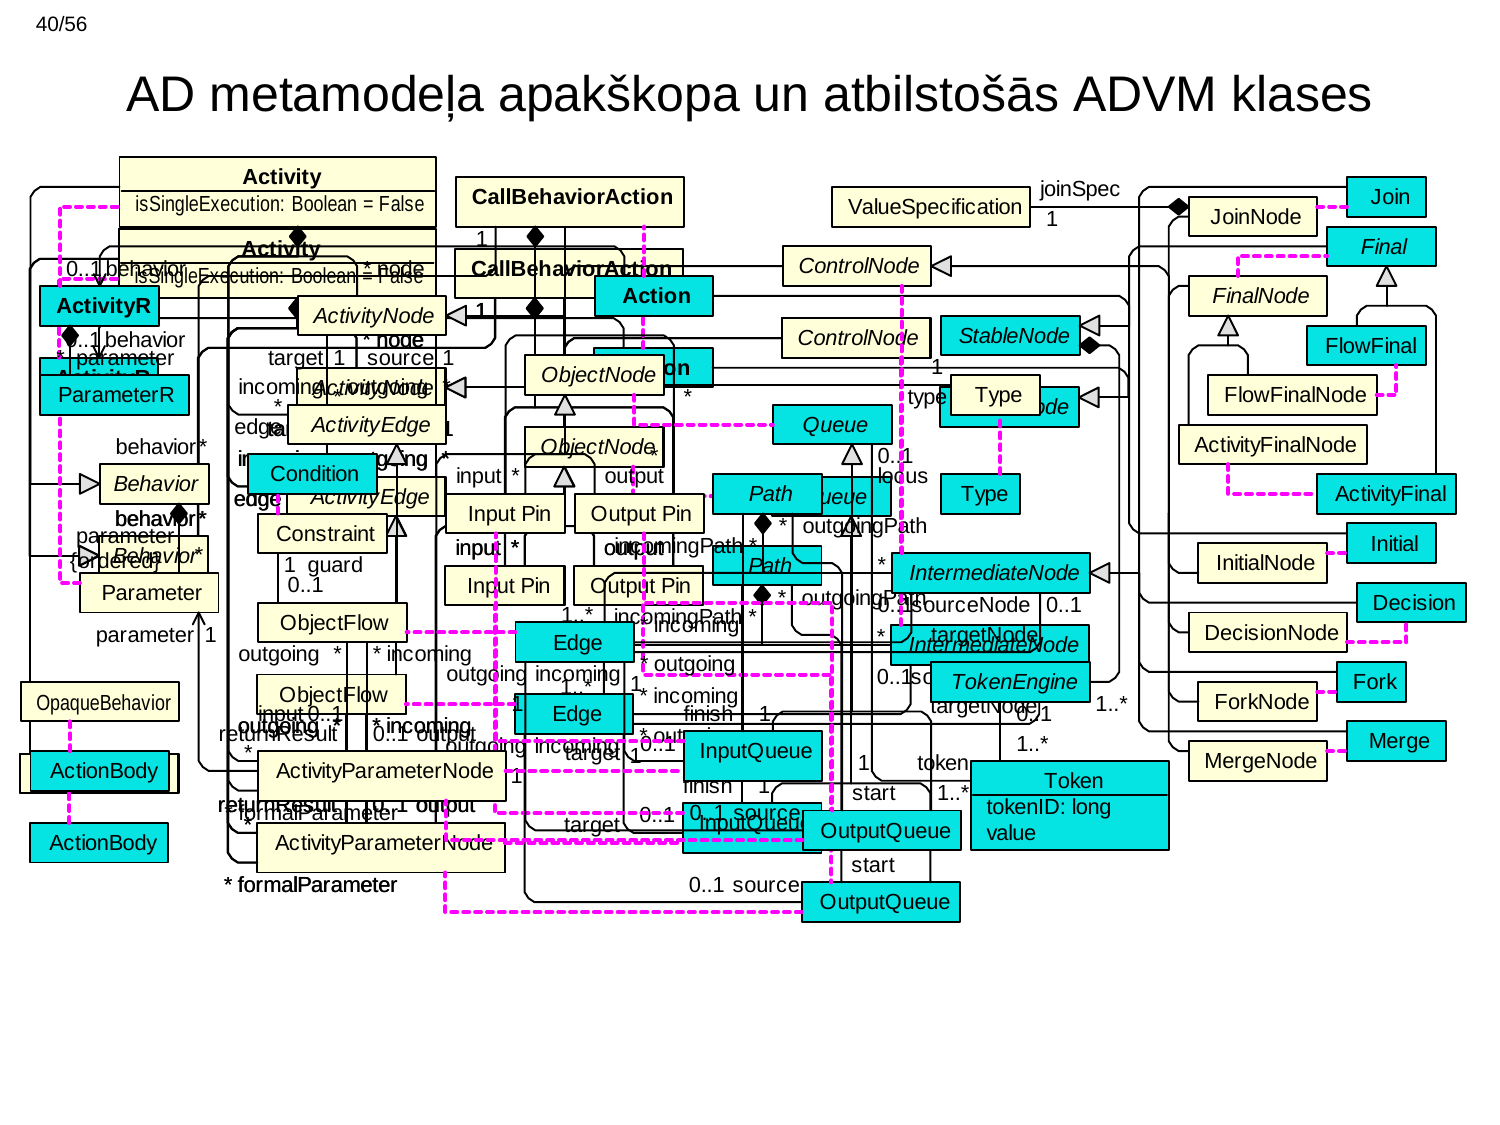

40
# AD metamodeļa apakškopa un atbilstošās ADVM klases